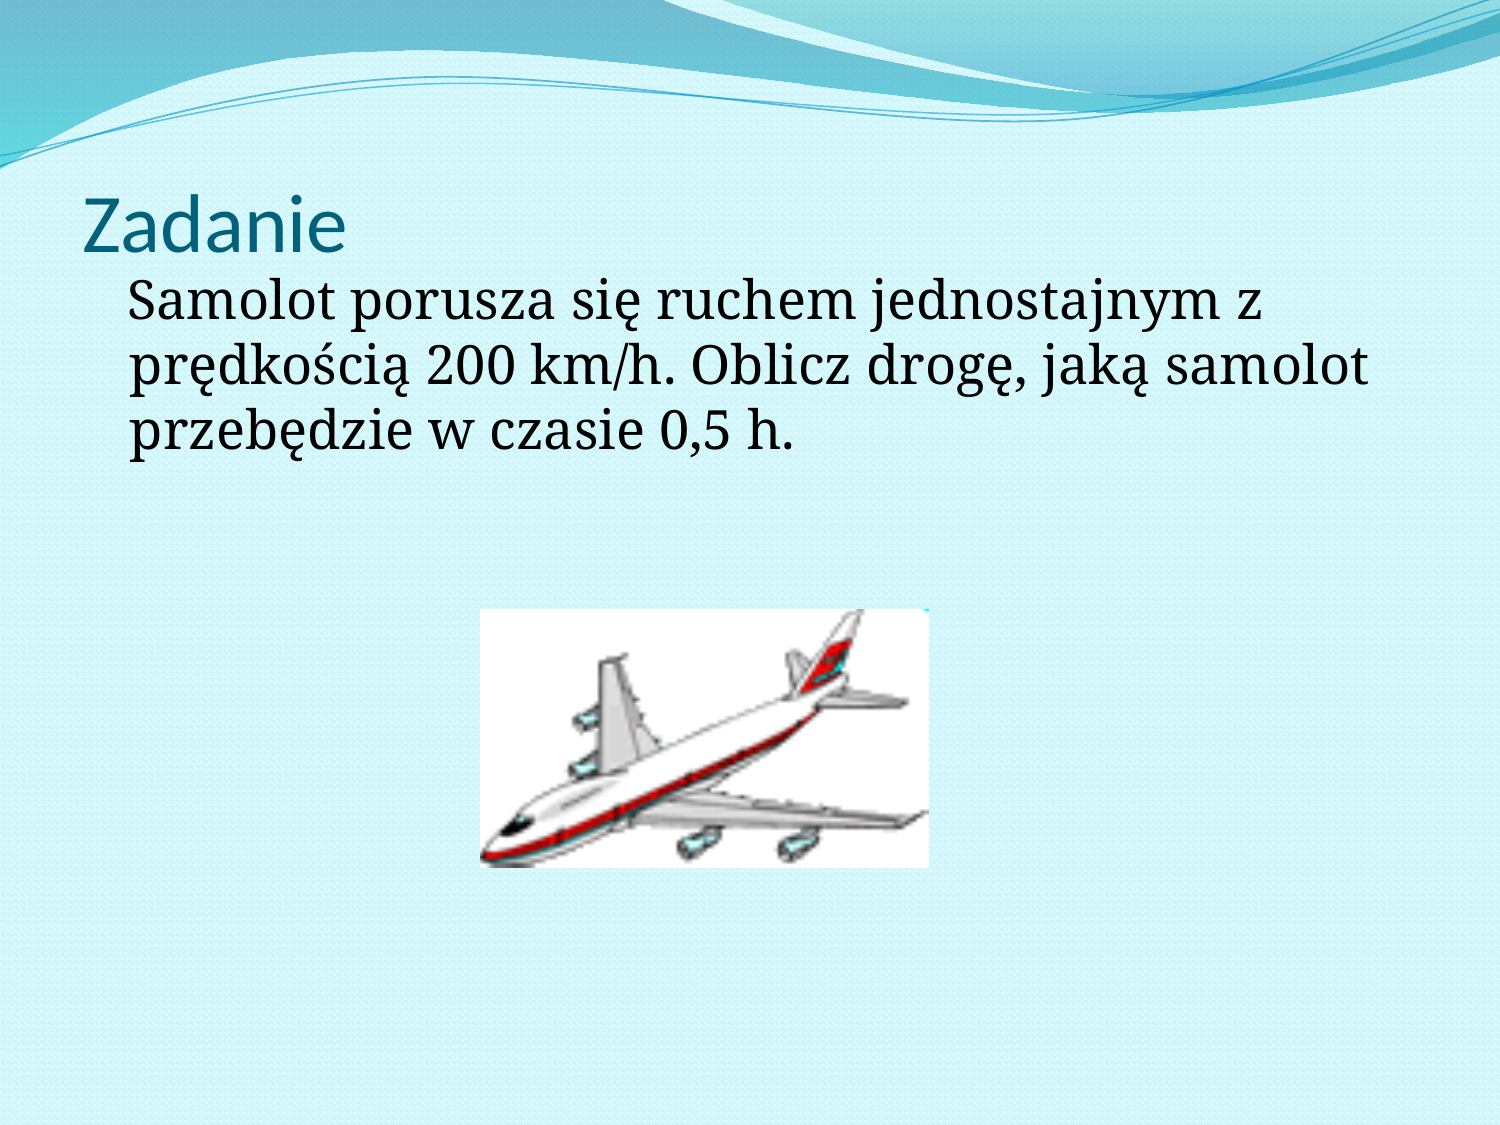

# Zadanie
 Samolot porusza się ruchem jednostajnym z prędkością 200 km/h. Oblicz drogę, jaką samolot przebędzie w czasie 0,5 h.